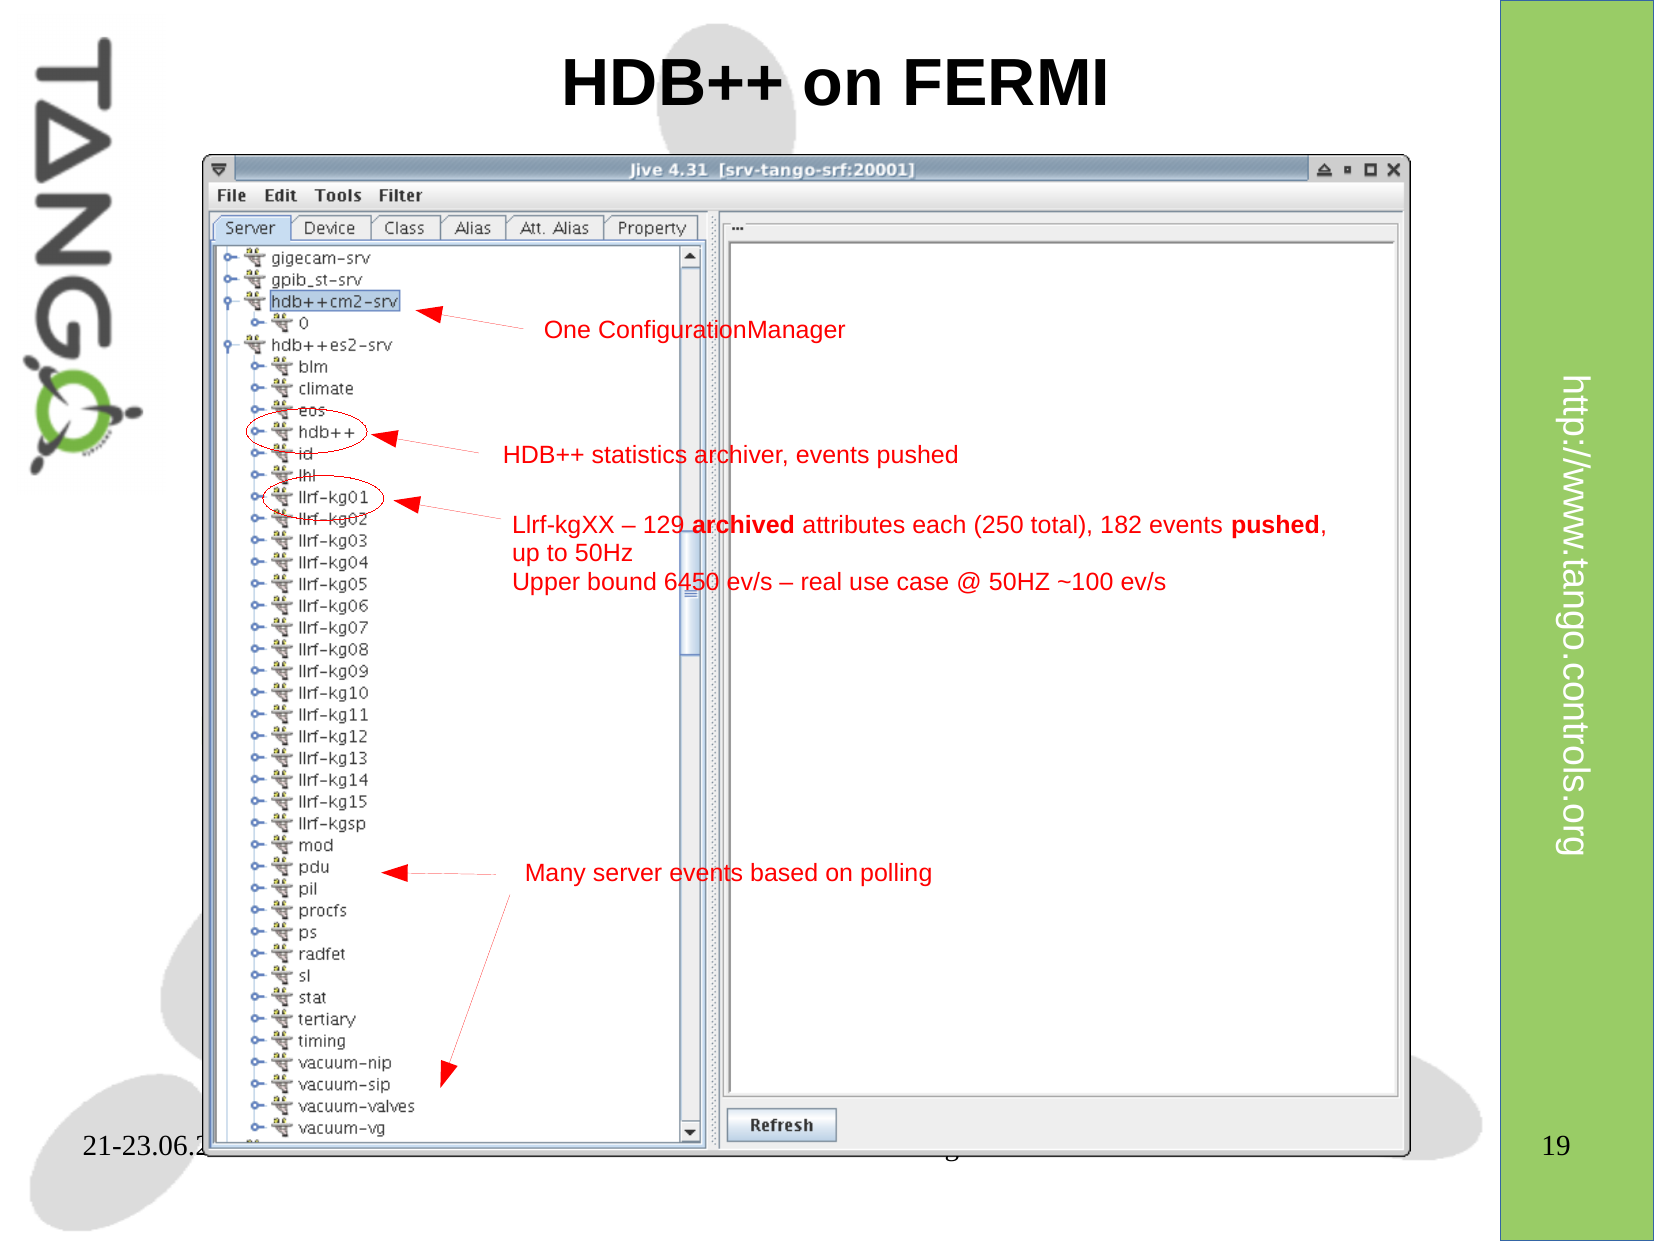

# HDB++ on FERMI
One ConfigurationManager
HDB++ statistics archiver, events pushed
Llrf-kgXX – 129 archived attributes each (250 total), 182 events pushed,
up to 50Hz
Upper bound 6450 ev/s – real use case @ 50HZ ~100 ev/s
Many server events based on polling
21-23.06.2016
30th TANGO Meeting
19